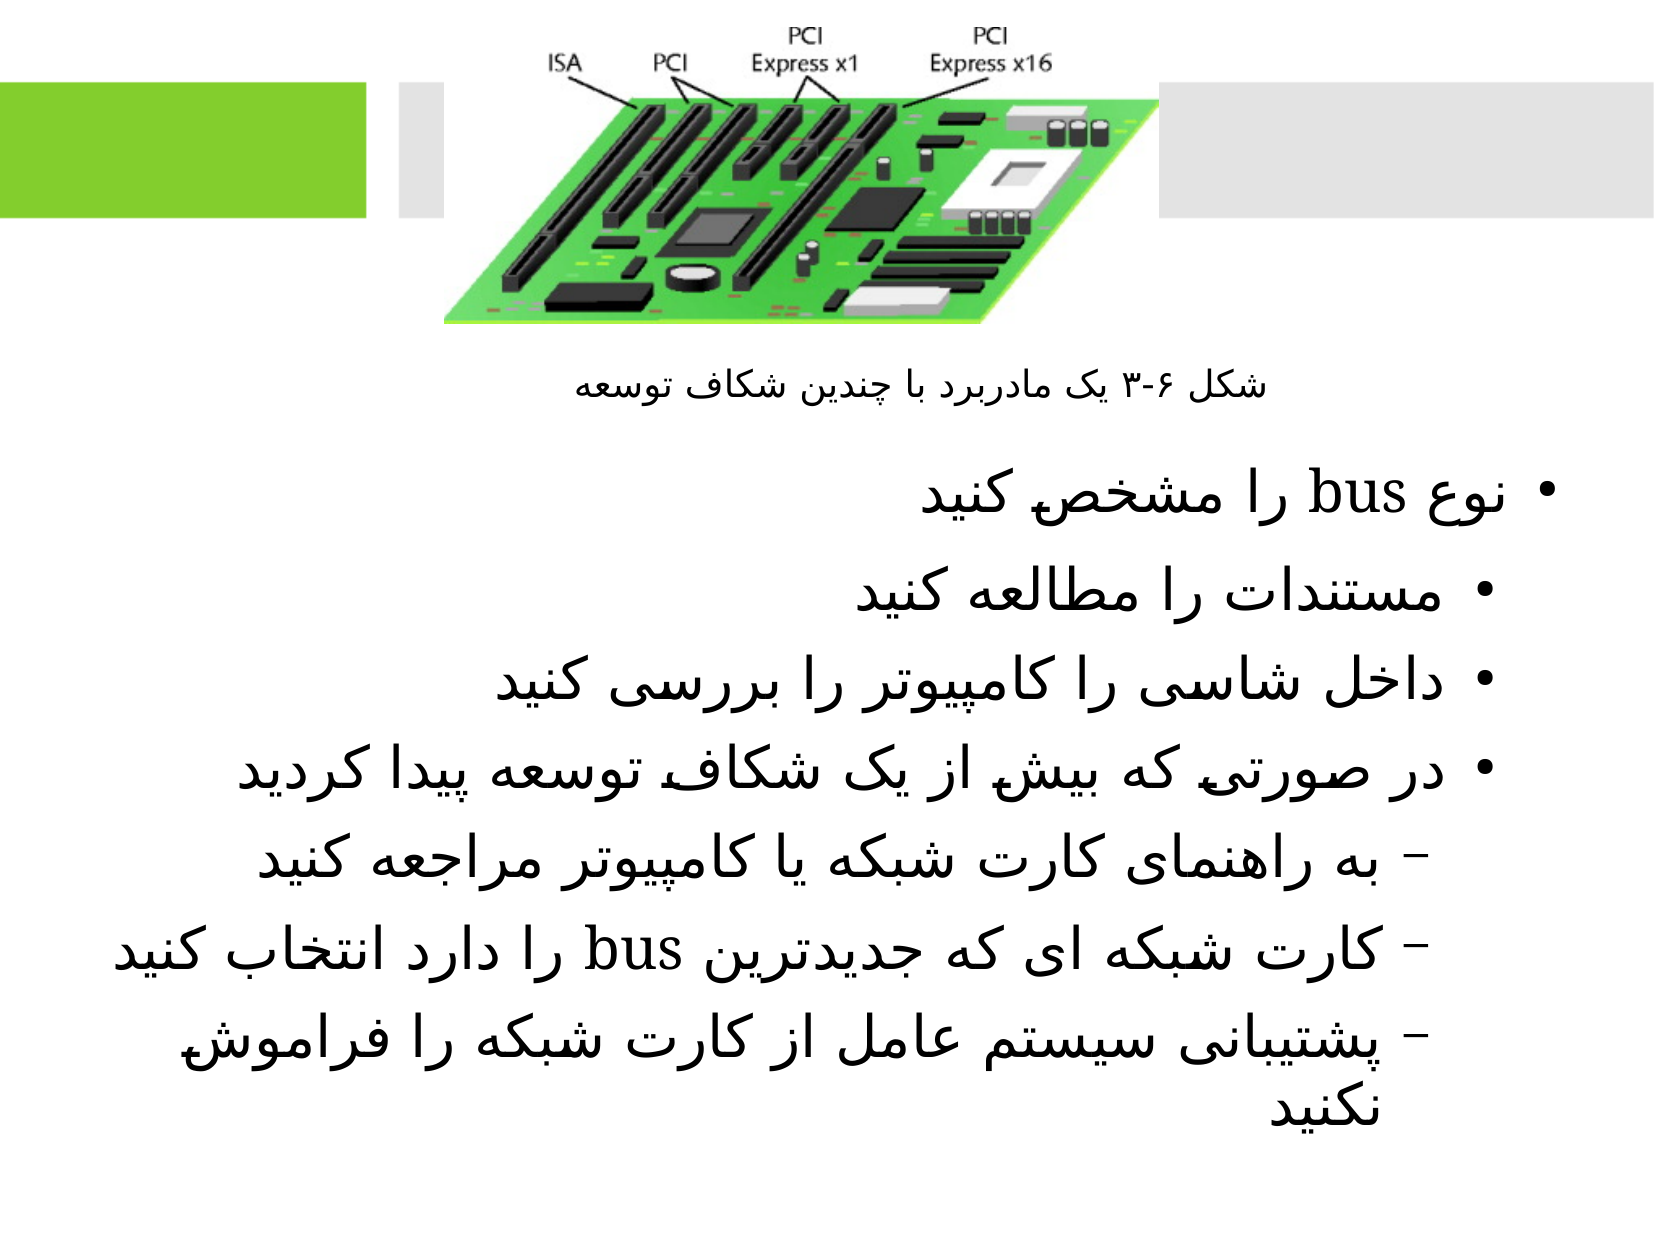

شکل ۶-۳ یک مادربرد با چندین شکاف توسعه
# نوع bus را مشخص کنید
مستندات را مطالعه کنید
داخل شاسی را کامپیوتر را بررسی کنید
در صورتی که بیش از یک شکاف توسعه پیدا کردید
به راهنمای کارت شبکه یا کامپیوتر مراجعه کنید
کارت شبکه ای که جدیدترین bus را دارد انتخاب کنید
پشتیبانی سیستم عامل از کارت شبکه را فراموش نکنید